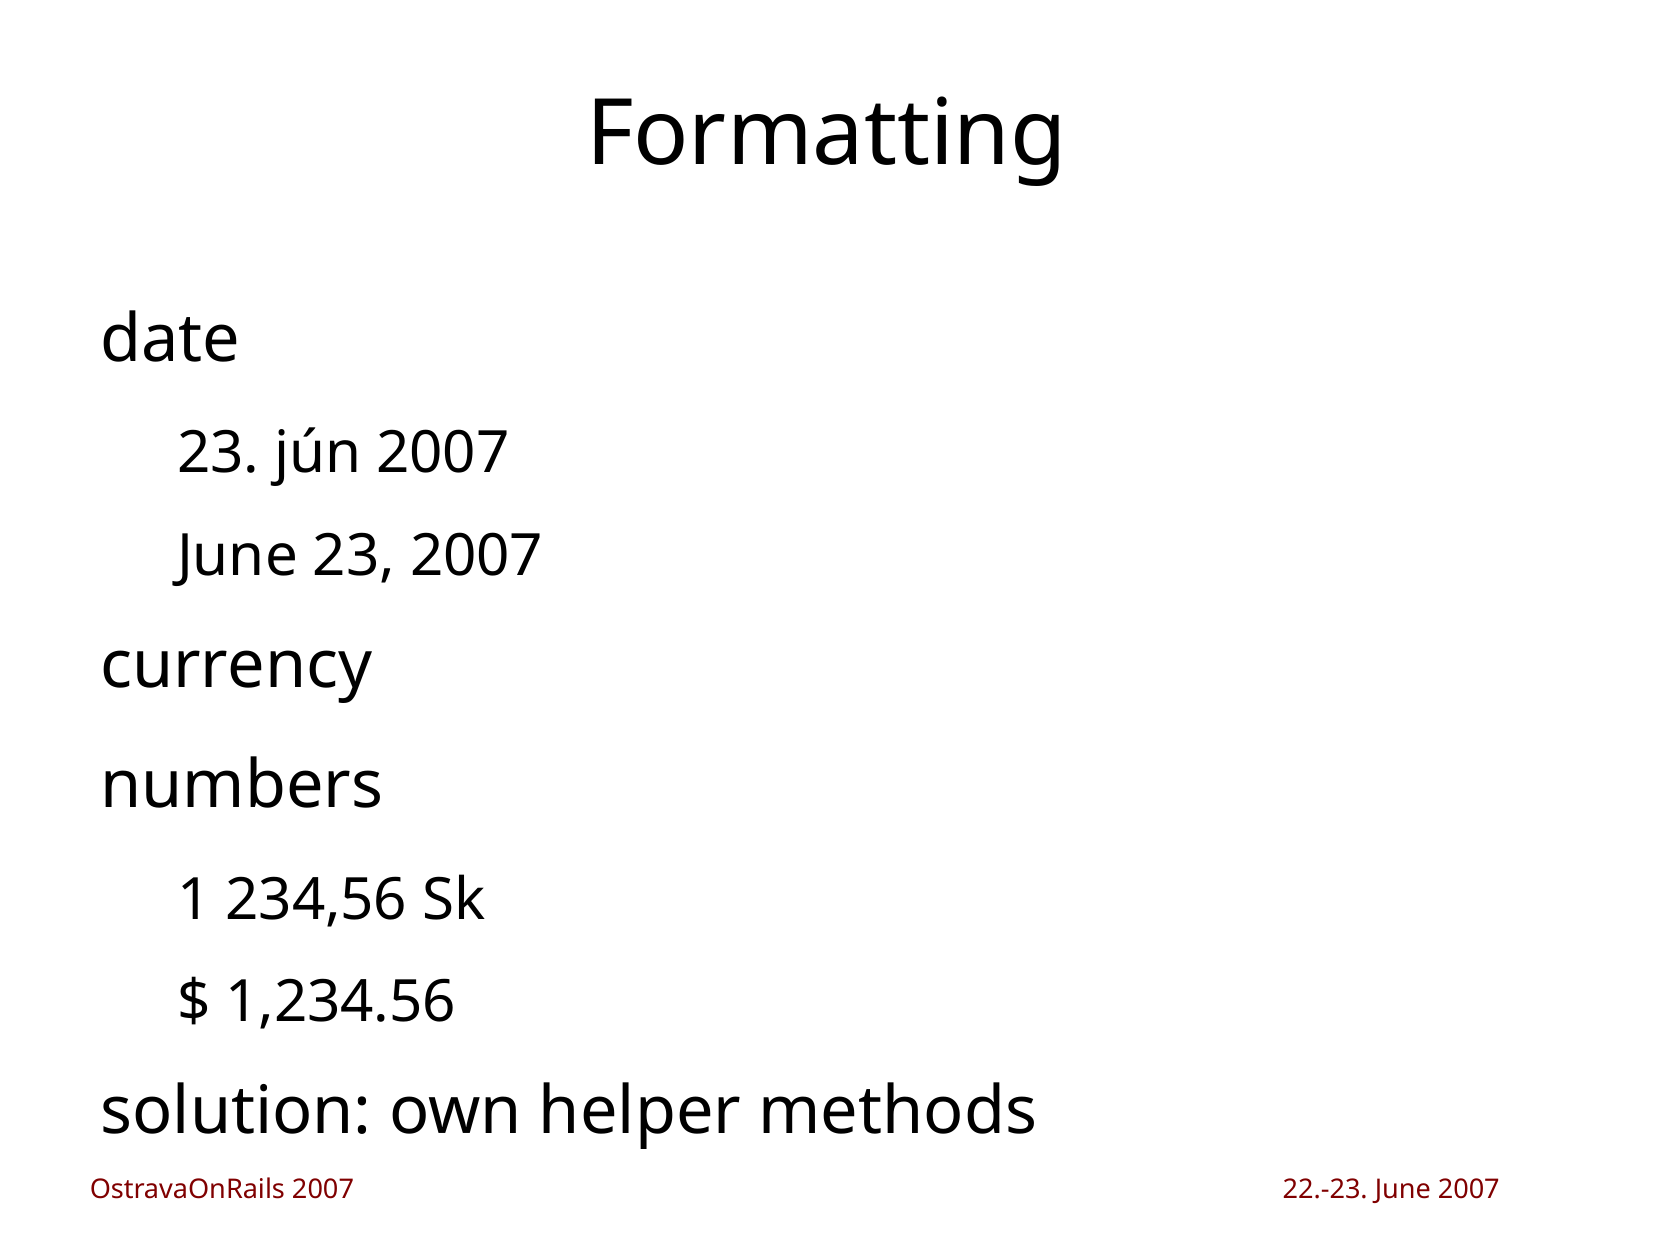

# Formatting
date
23. jún 2007
June 23, 2007
currency
numbers
1 234,56 Sk
$ 1,234.56
solution: own helper methods